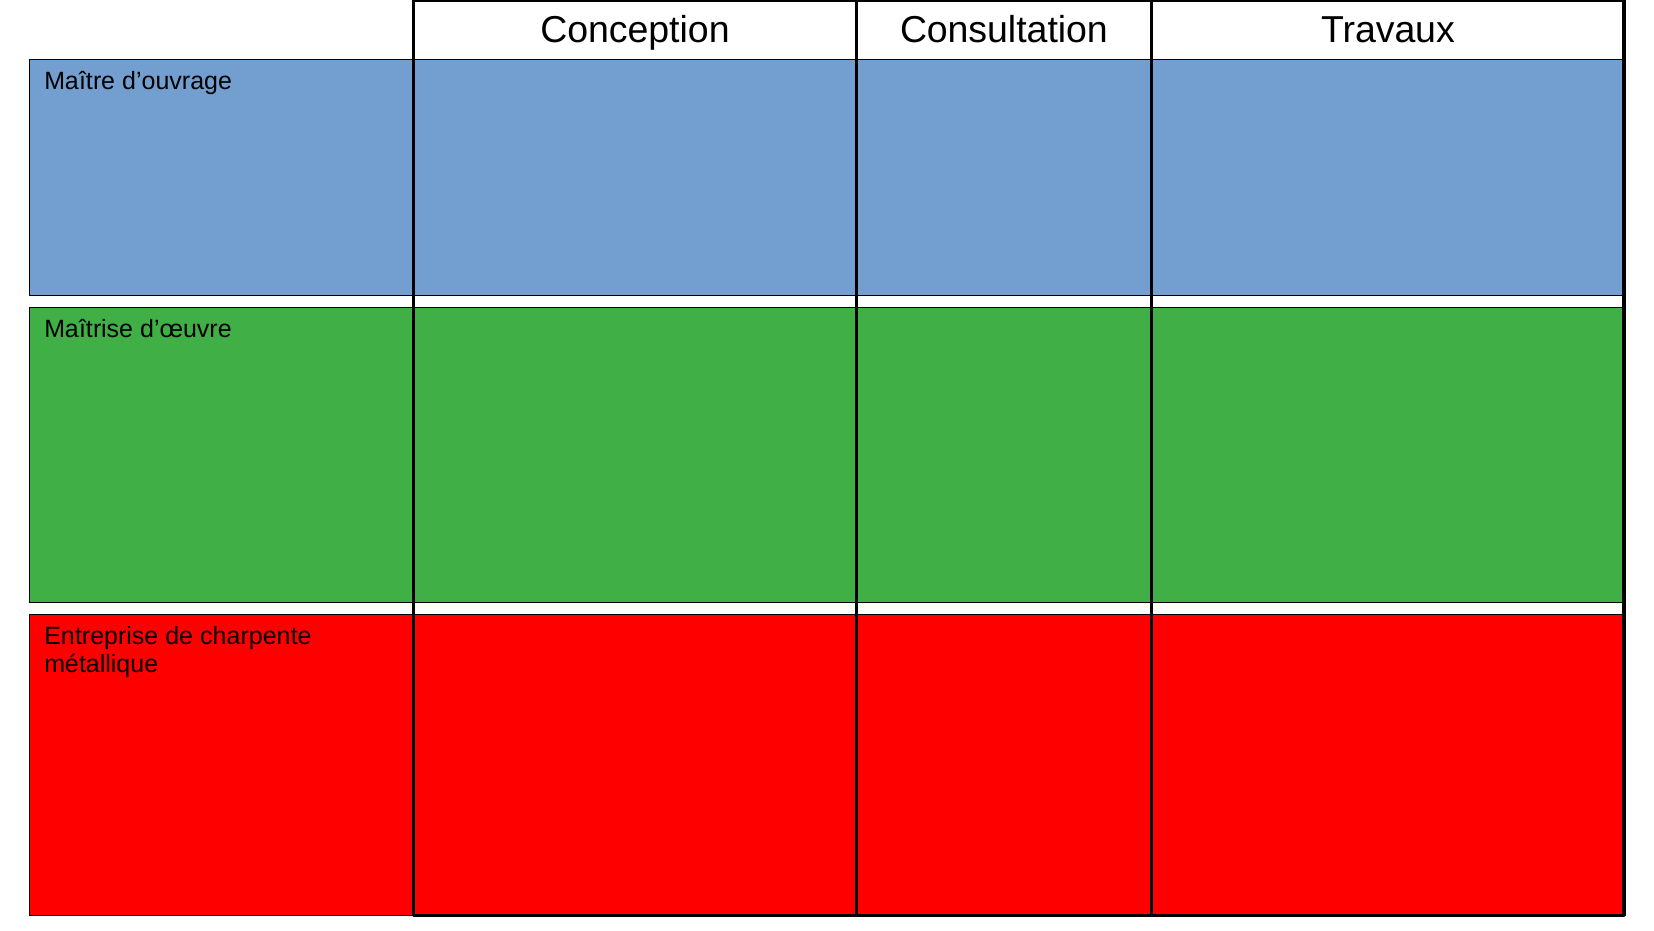

Conception
Consultation
Travaux
Je n’ai pas de compétence architecturale
Je connais mon budget pour faire construire
Je m’assure que la conception du bâtiment est conforme aux règlements en vigueur (urbanisme, incendie, accessibilité PMR,,,)
Je paye le maître d’œuvre
J’aide le maître d’ouvrage à choisir les entreprises
Maître d’ouvrage
J’ai besoin d’un bâtiment
Je conçois un bâtiment en fonction du besoin du maître d’ouvrage et de son budget
Je signe un contrat avec le maître d’ouvrage
Maîtrise d’œuvre
Je monte le bâtiment sur chantier
Je signe un contrat avec l’entreprise
Je fais les études d’exécution :
- note de calcul = calcul qui justifient la résistance du bâtiment
- plans d’exécution = plans qui permettent de fabriquer le bâtiment
Je fabrique en atelier les éléments de structure du bâtiment
Entreprise de charpente
métallique
J’assure le suivi des travaux et coordonne les différents corps d’état
Je paye les travaux à l’entreprise
Je suis garant de la sécurité des personnels en atelier et sur chantier
Je suis « l’homme de l’art » qui a la compétence technique en charpente métallique
Assemblages
Plan masse
Toiture
Je chiffre les travaux et établis un devis
Perspectives
Devis
NdC
Implantation
Je n’ai pas de compétence technique
Niveau RDC
Plan de situation
J’établis les plans architecturaux et techniques permettant aux entreprises de chiffrer leur offre
Façades
Ensemble
Débit
Coupe